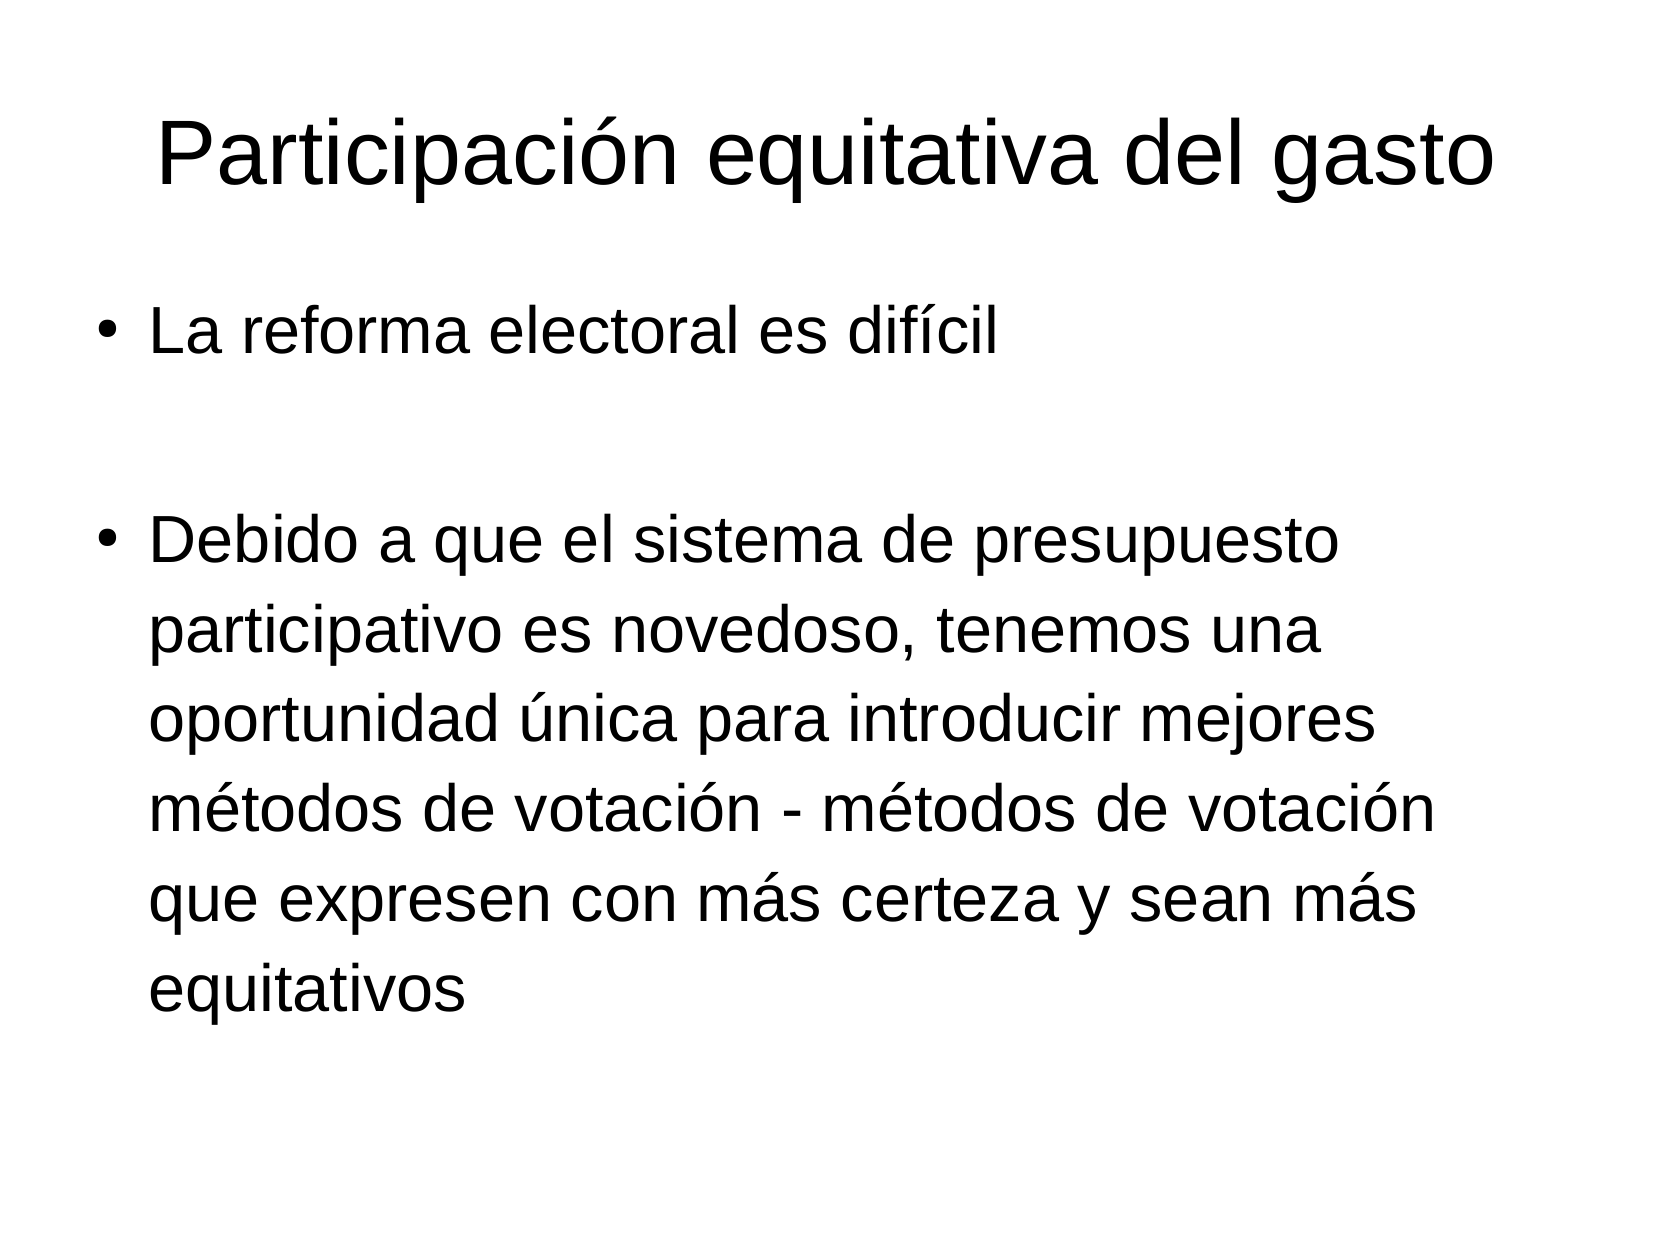

# Participación equitativa del gasto
La reforma electoral es difícil
Debido a que el sistema de presupuesto participativo es novedoso, tenemos una oportunidad única para introducir mejores métodos de votación - métodos de votación que expresen con más certeza y sean más equitativos